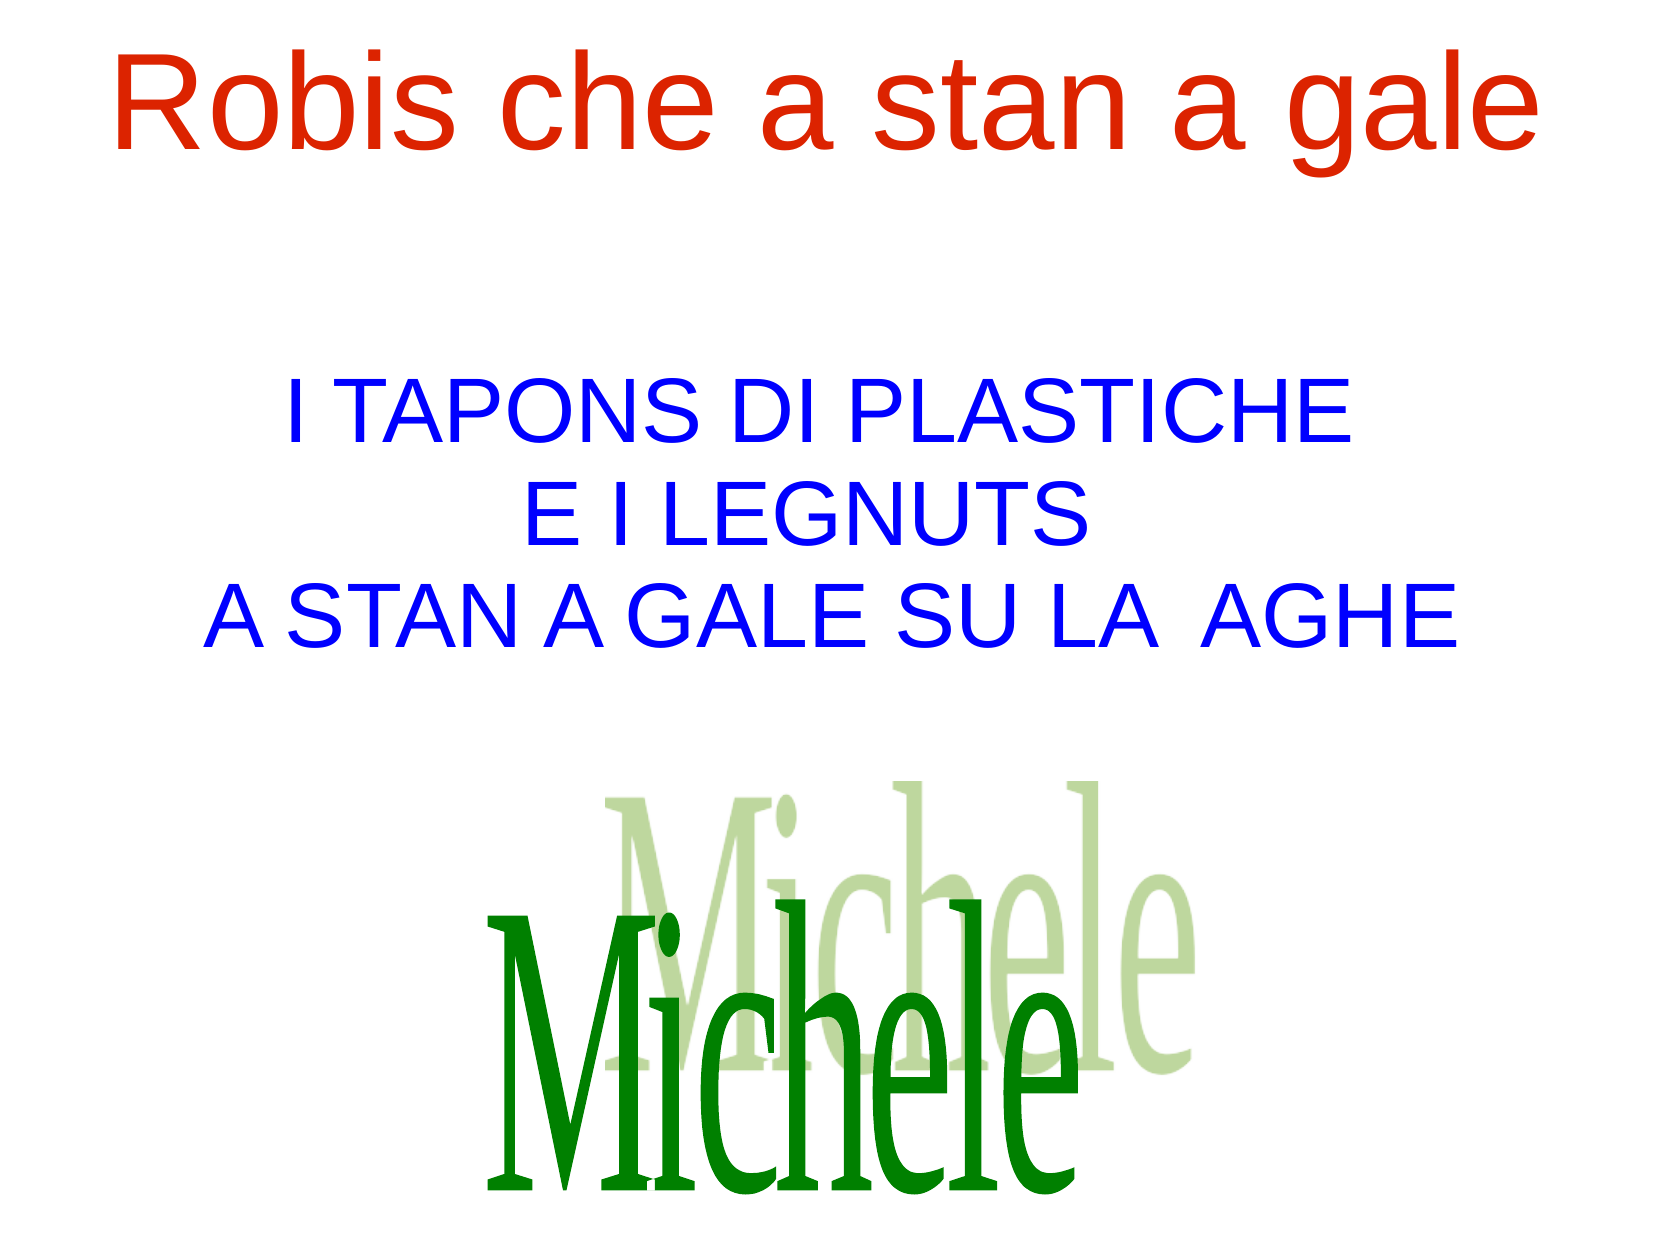

# Robis che a stan a gale
I TAPONS DI PLASTICHE
E I LEGNUTS
A STAN A GALE SU LA AGHE
Michele